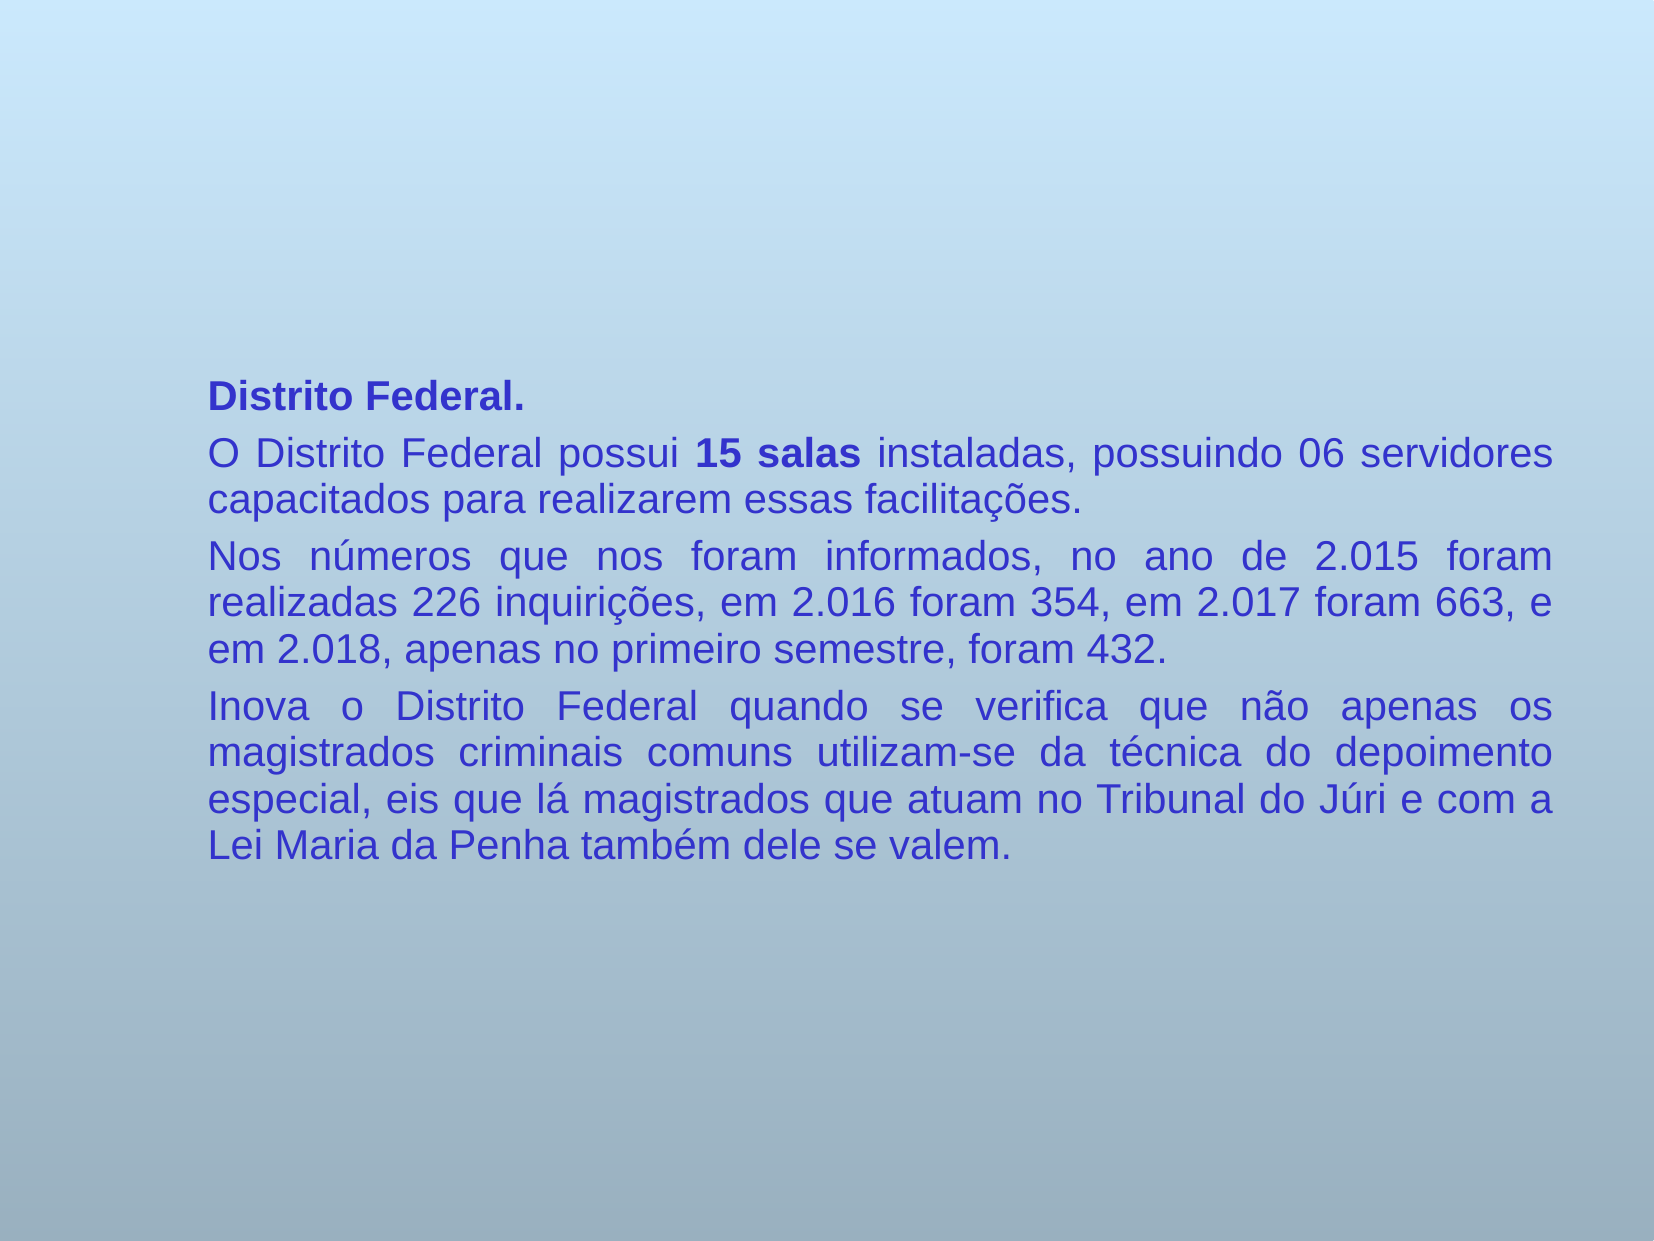

#
	Distrito Federal.
	O Distrito Federal possui 15 salas instaladas, possuindo 06 servidores capacitados para realizarem essas facilitações.
	Nos números que nos foram informados, no ano de 2.015 foram realizadas 226 inquirições, em 2.016 foram 354, em 2.017 foram 663, e em 2.018, apenas no primeiro semestre, foram 432.
	Inova o Distrito Federal quando se verifica que não apenas os magistrados criminais comuns utilizam-se da técnica do depoimento especial, eis que lá magistrados que atuam no Tribunal do Júri e com a Lei Maria da Penha também dele se valem.